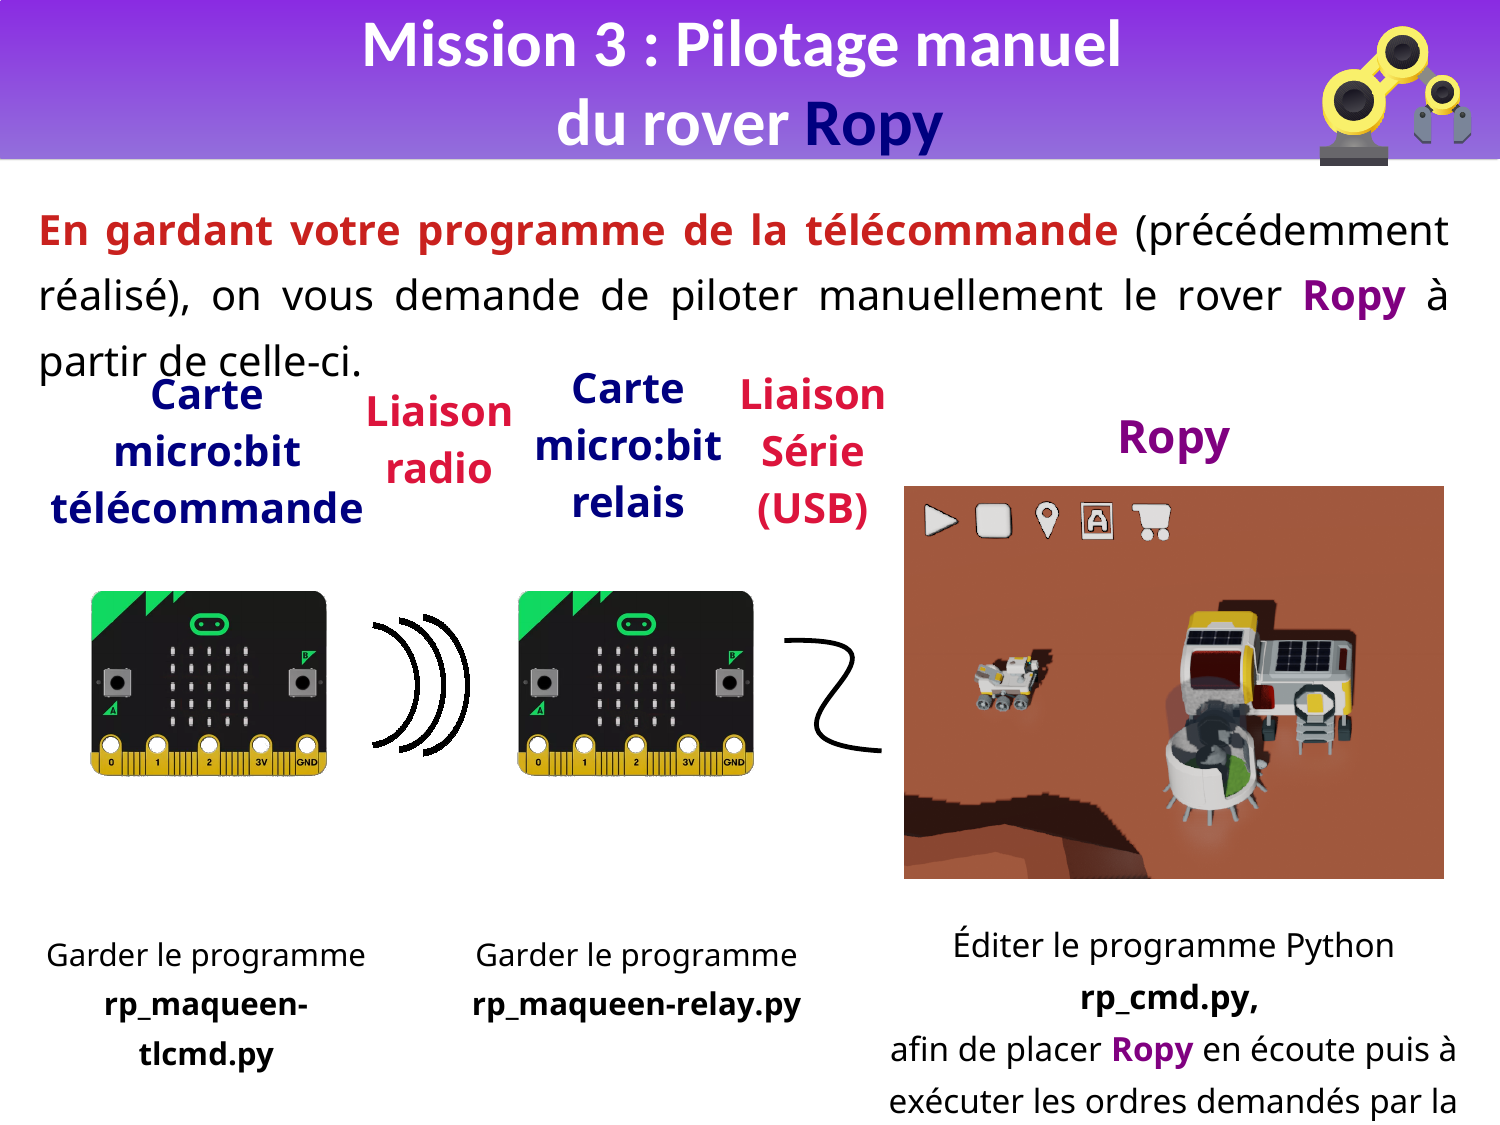

Mission 3 : Pilotage manuel
du rover Ropy
En gardant votre programme de la télécommande (précédemment réalisé), on vous demande de piloter manuellement le rover Ropy à partir de celle-ci.
Carte micro:bit relais
Carte
micro:bit télécommande
Liaison
Série
(USB)
Liaison
radio
Ropy
Éditer le programme Python rp_cmd.py,
afin de placer Ropy en écoute puis à exécuter les ordres demandés par la télécommande.
Garder le programme rp_maqueen-tlcmd.py
Garder le programme rp_maqueen-relay.py